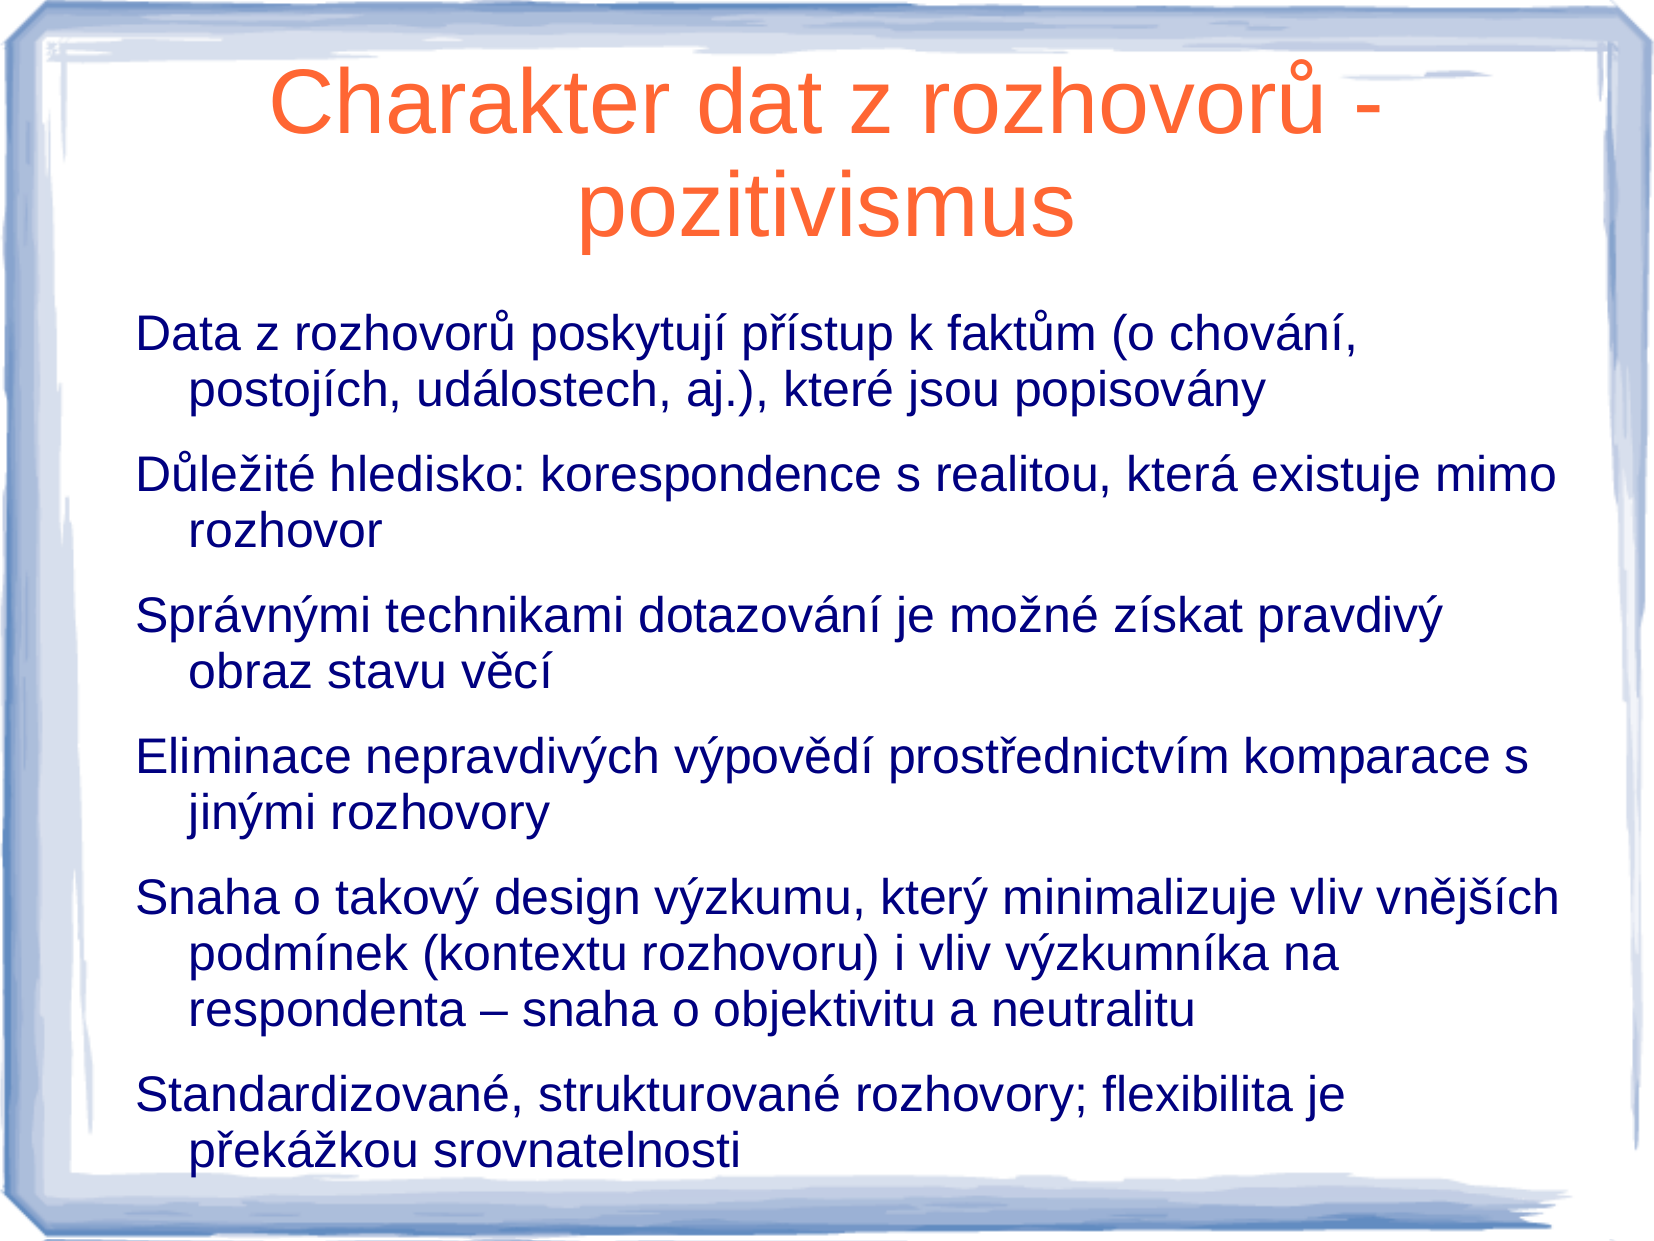

# Charakter dat z rozhovorů - pozitivismus
Data z rozhovorů poskytují přístup k faktům (o chování, postojích, událostech, aj.), které jsou popisovány
Důležité hledisko: korespondence s realitou, která existuje mimo rozhovor
Správnými technikami dotazování je možné získat pravdivý obraz stavu věcí
Eliminace nepravdivých výpovědí prostřednictvím komparace s jinými rozhovory
Snaha o takový design výzkumu, který minimalizuje vliv vnějších podmínek (kontextu rozhovoru) i vliv výzkumníka na respondenta – snaha o objektivitu a neutralitu
Standardizované, strukturované rozhovory; flexibilita je překážkou srovnatelnosti